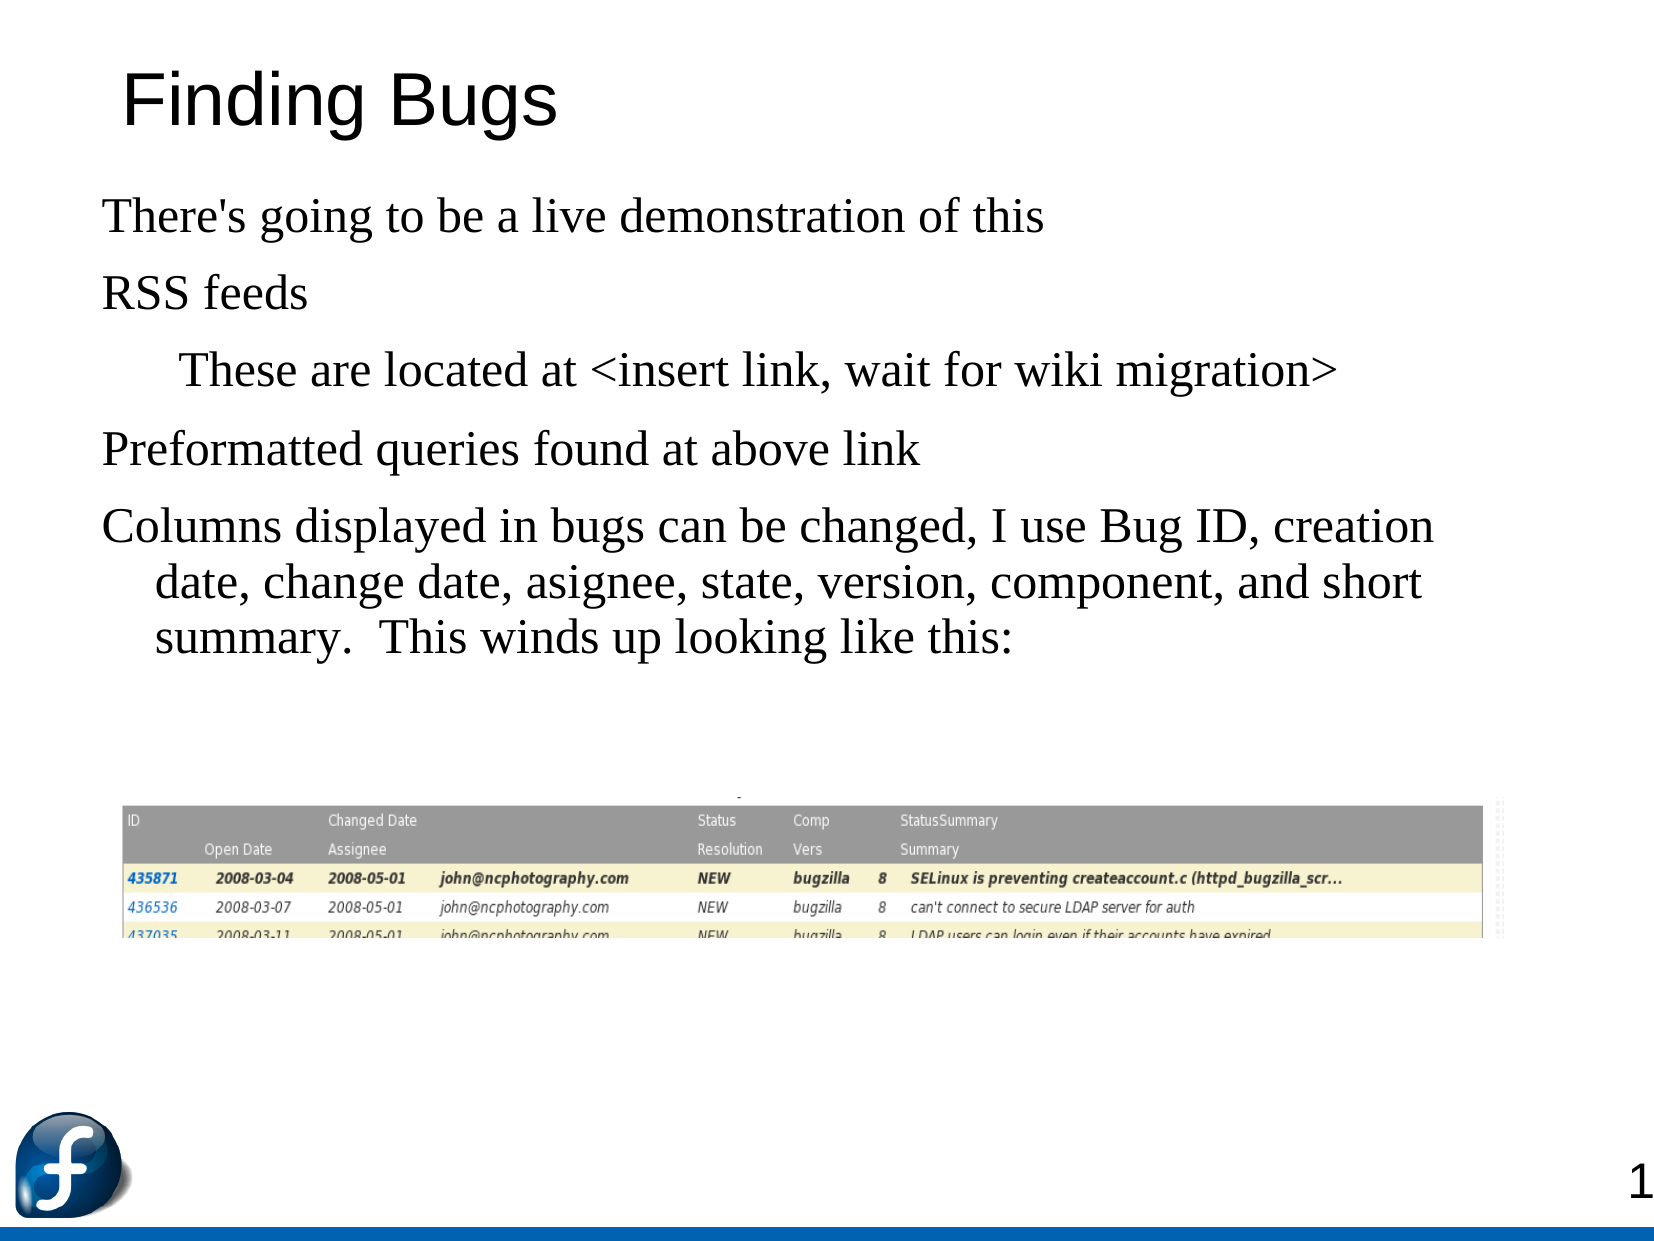

# Finding Bugs
There's going to be a live demonstration of this
RSS feeds
These are located at <insert link, wait for wiki migration>
Preformatted queries found at above link
Columns displayed in bugs can be changed, I use Bug ID, creation date, change date, asignee, state, version, component, and short summary. This winds up looking like this: